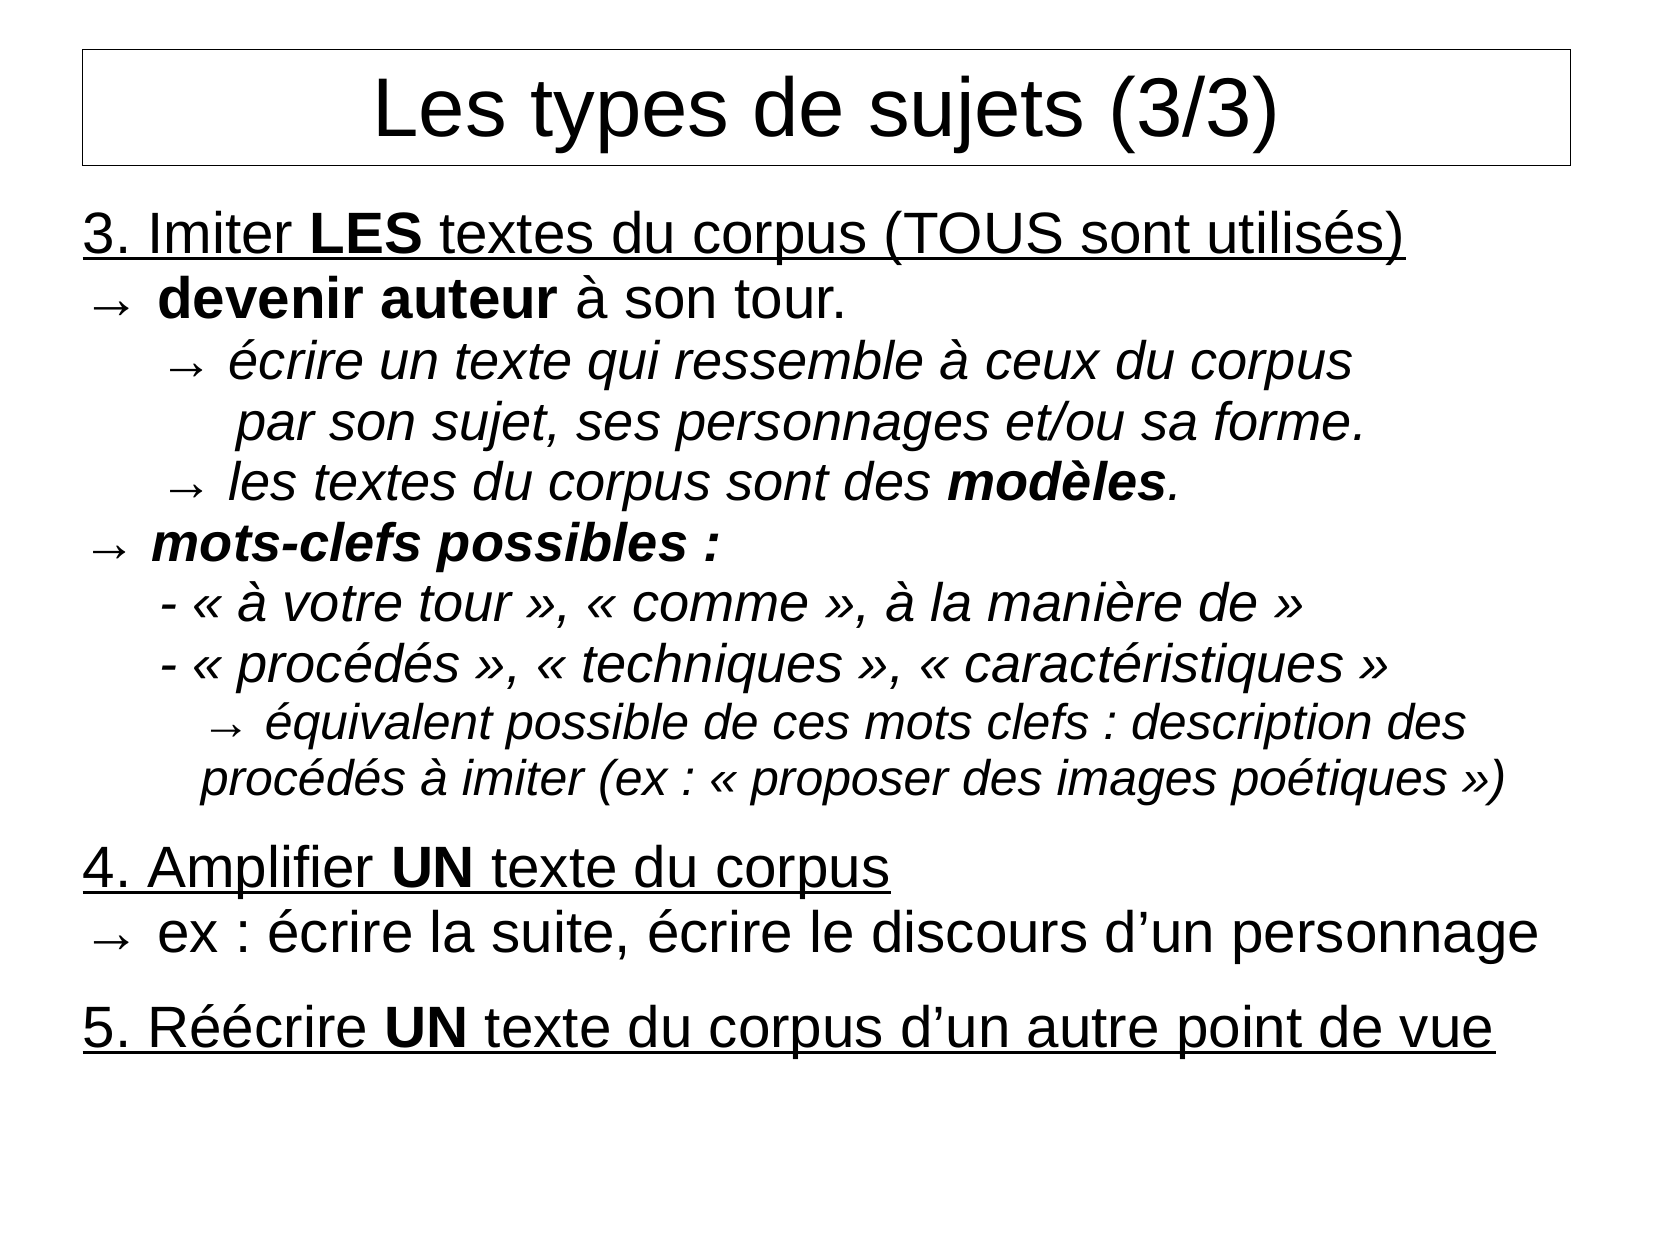

# Les types de sujets (3/3)
3. Imiter LES textes du corpus (TOUS sont utilisés)
→ devenir auteur à son tour.
→ écrire un texte qui ressemble à ceux du corpus
par son sujet, ses personnages et/ou sa forme.
→ les textes du corpus sont des modèles.
→ mots-clefs possibles :
- « à votre tour », « comme », à la manière de »
- « procédés », « techniques », « caractéristiques »
→ équivalent possible de ces mots clefs : description des procédés à imiter (ex : « proposer des images poétiques »)
4. Amplifier UN texte du corpus
→ ex : écrire la suite, écrire le discours d’un personnage
5. Réécrire UN texte du corpus d’un autre point de vue